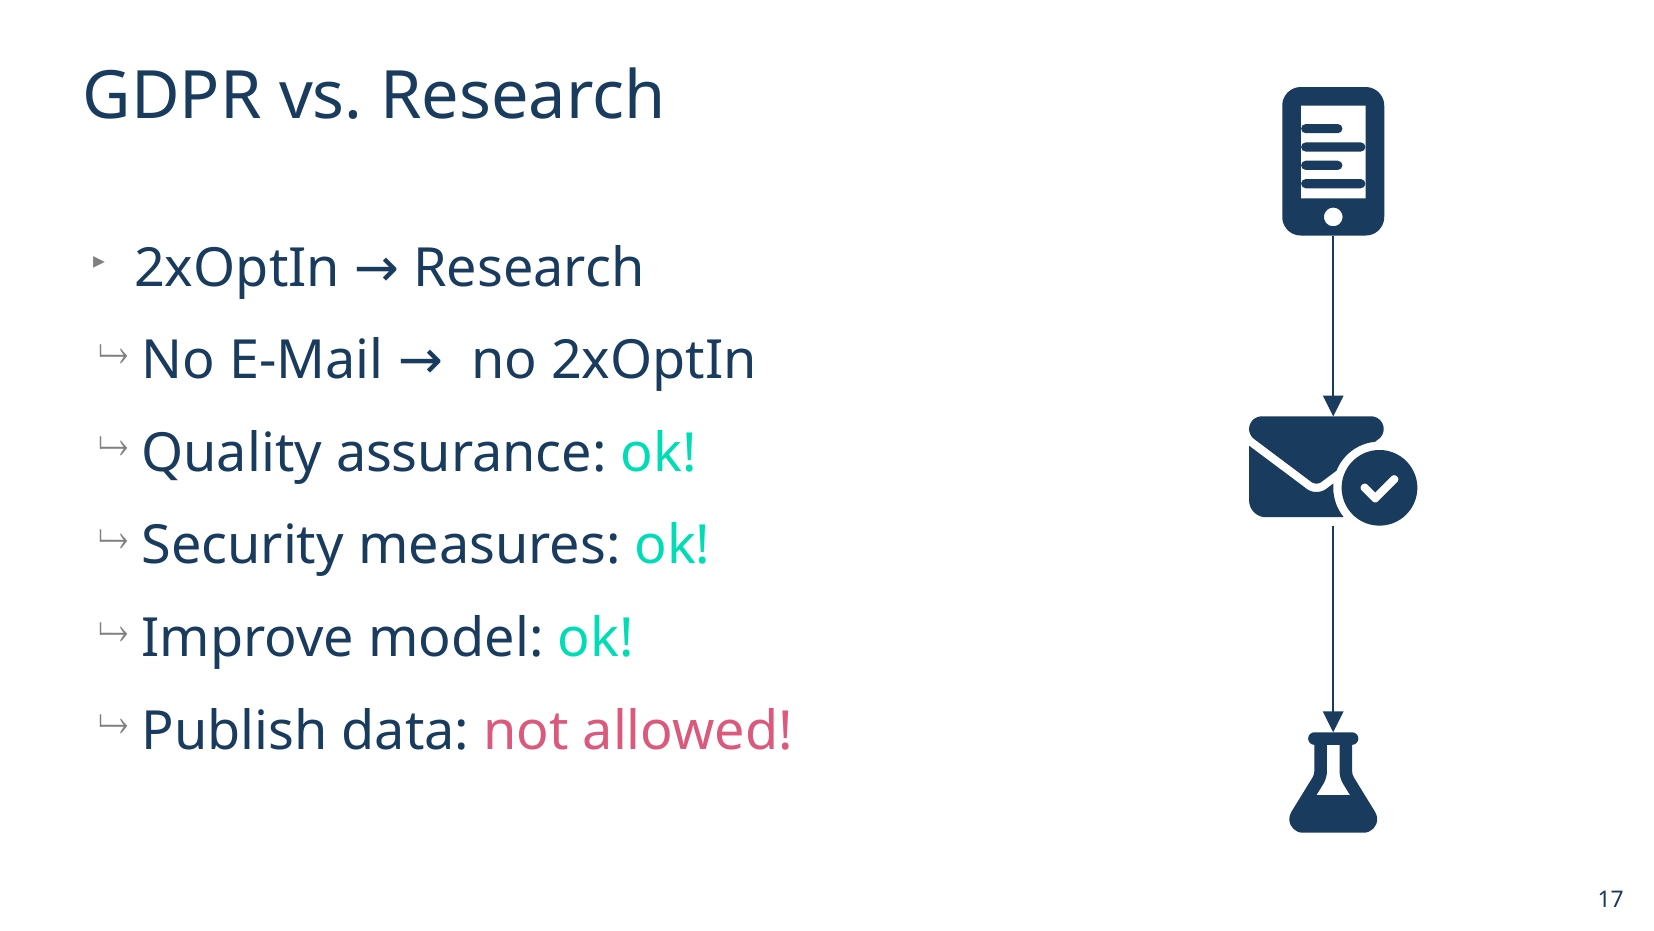

# GDPR vs. Research
2xOptIn → Research
No E-Mail → no 2xOptIn
Quality assurance: ok!
Security measures: ok!
Improve model: ok!
Publish data: not allowed!
17